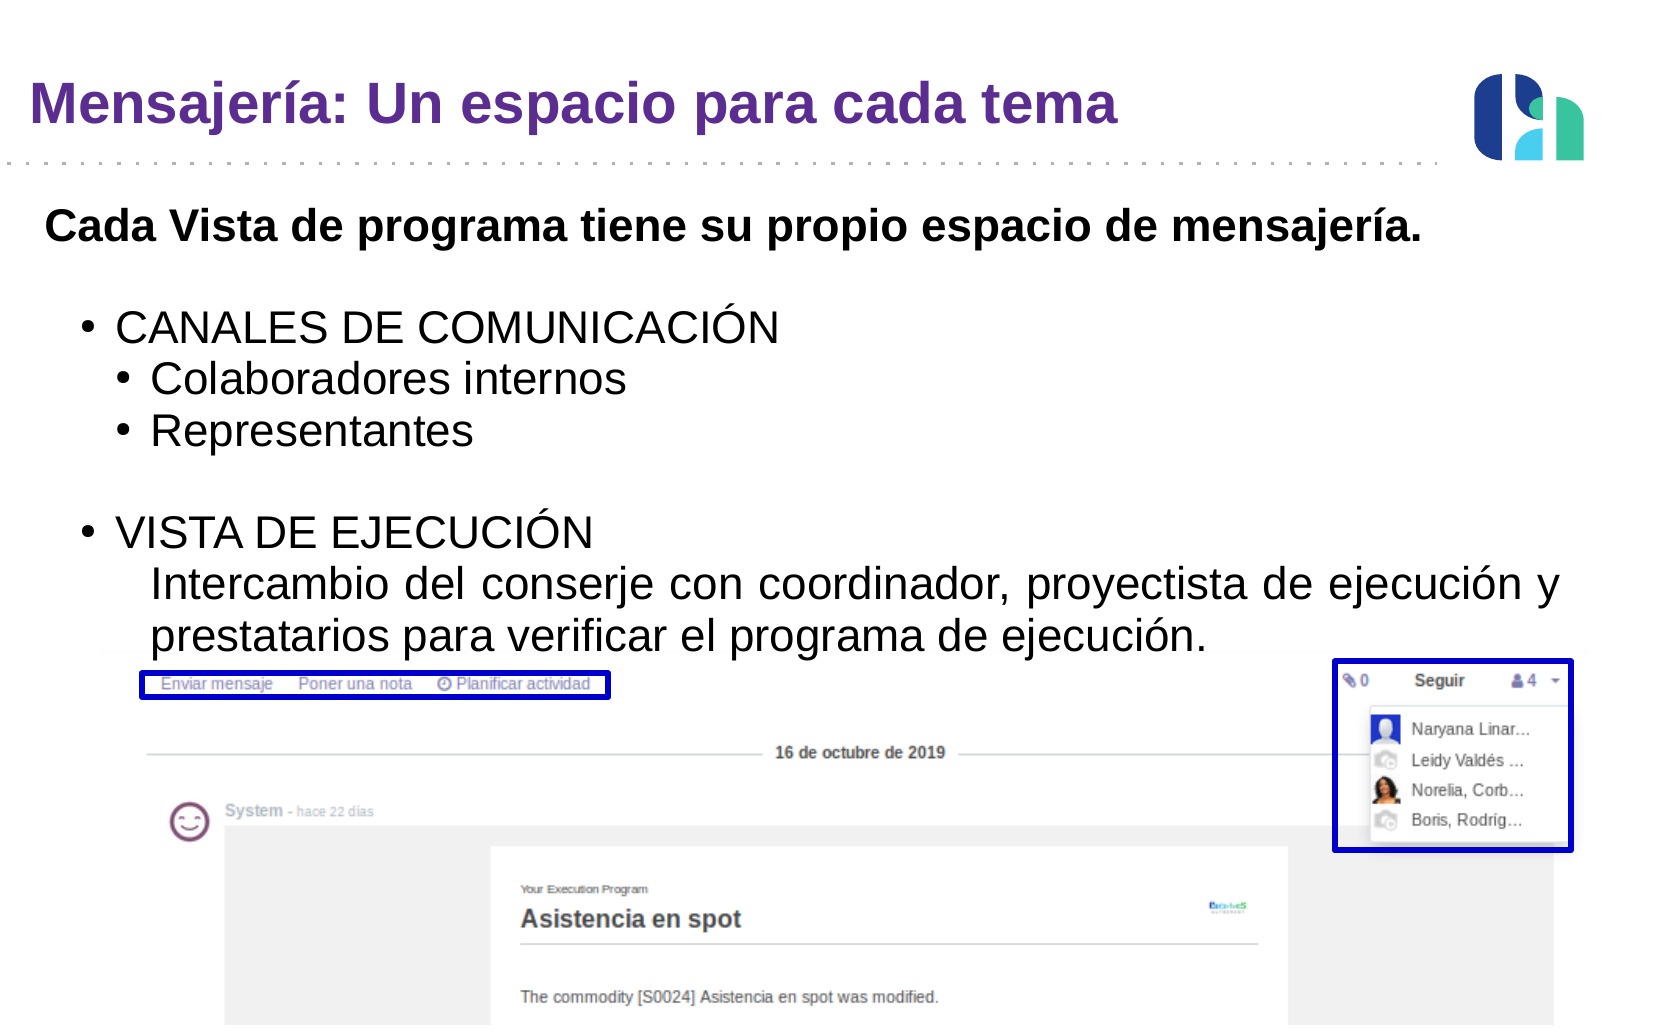

Mensajería: Un espacio para cada tema
Cada Vista de programa tiene su propio espacio de mensajería.
CANALES DE COMUNICACIÓN
Colaboradores internos
Representantes
VISTA DE EJECUCIÓN
Intercambio del conserje con coordinador, proyectista de ejecución y prestatarios para verificar el programa de ejecución.
20